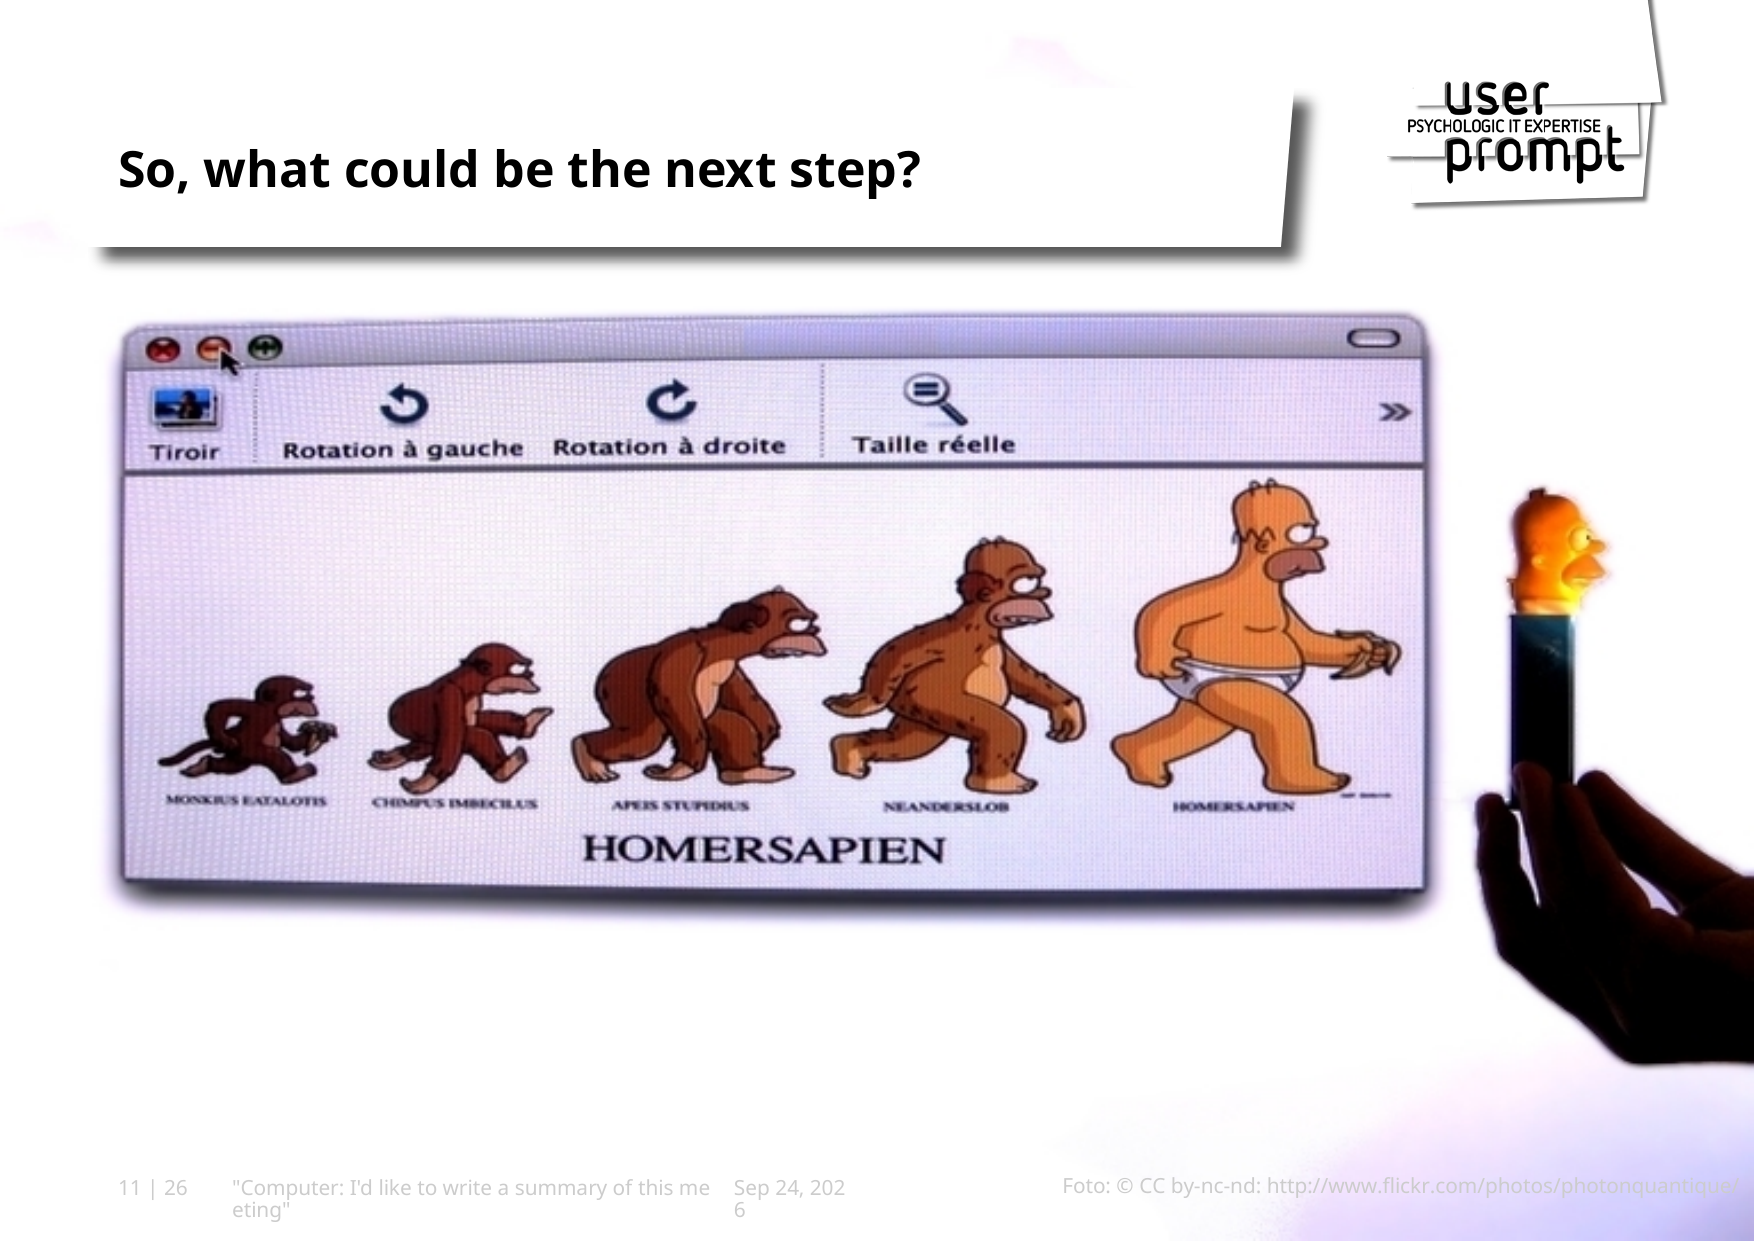

# So, what could be the next step?
11
"Computer: I'd like to write a summary of this meeting"
Foto: © CC by-nc-nd: http://www.flickr.com/photos/photonquantique/